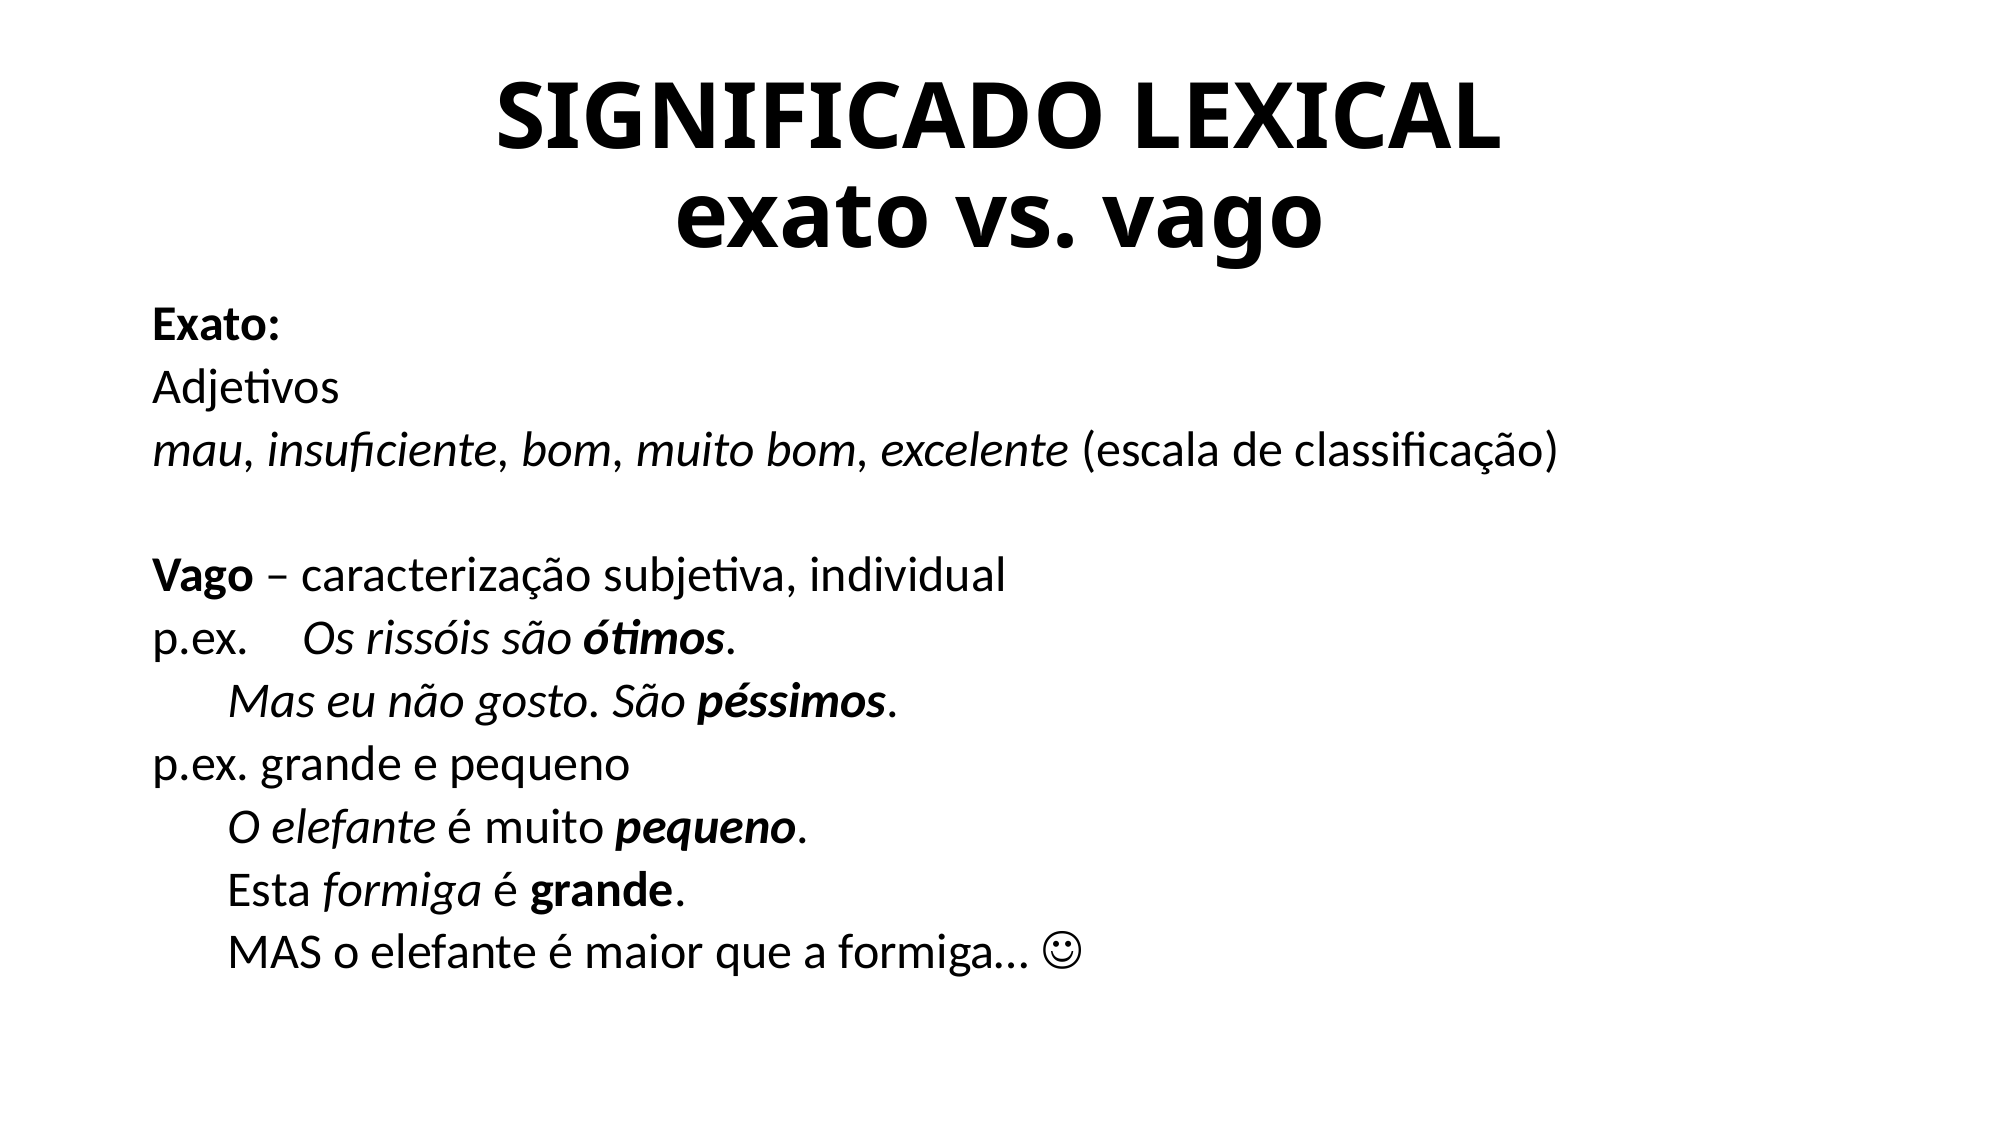

# SIGNIFICADO LEXICAL exato vs. vago
Exato:
Adjetivos
mau, insuficiente, bom, muito bom, excelente (escala de classificação)
Vago – caracterização subjetiva, individual
p.ex. 	Os rissóis são ótimos.
	Mas eu não gosto. São péssimos.
p.ex. grande e pequeno
	O elefante é muito pequeno.
	Esta formiga é grande.
	MAS o elefante é maior que a formiga… 